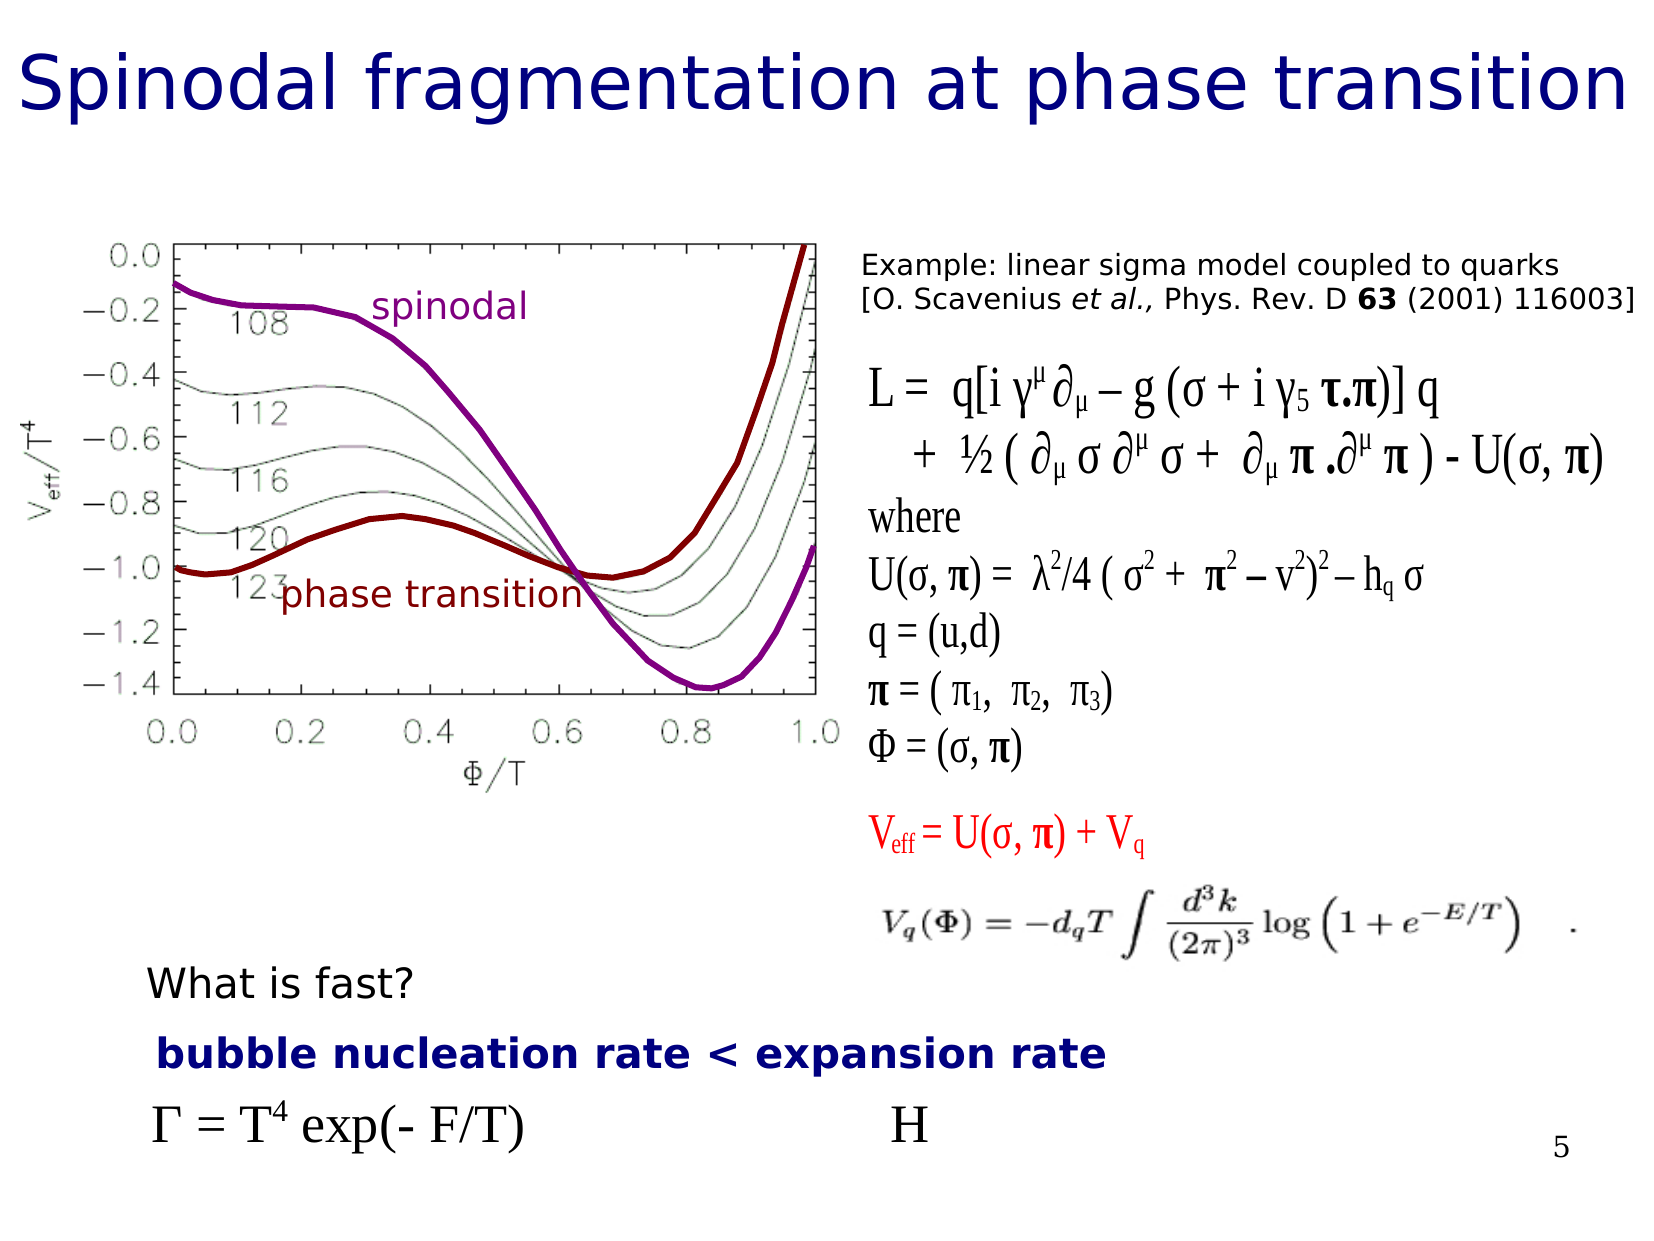

# Spinodal fragmentation at phase transition
Example: linear sigma model coupled to quarks
[O. Scavenius et al., Phys. Rev. D 63 (2001) 116003]
spinodal
phase transition
What is fast?
bubble nucleation rate < expansion rate
5